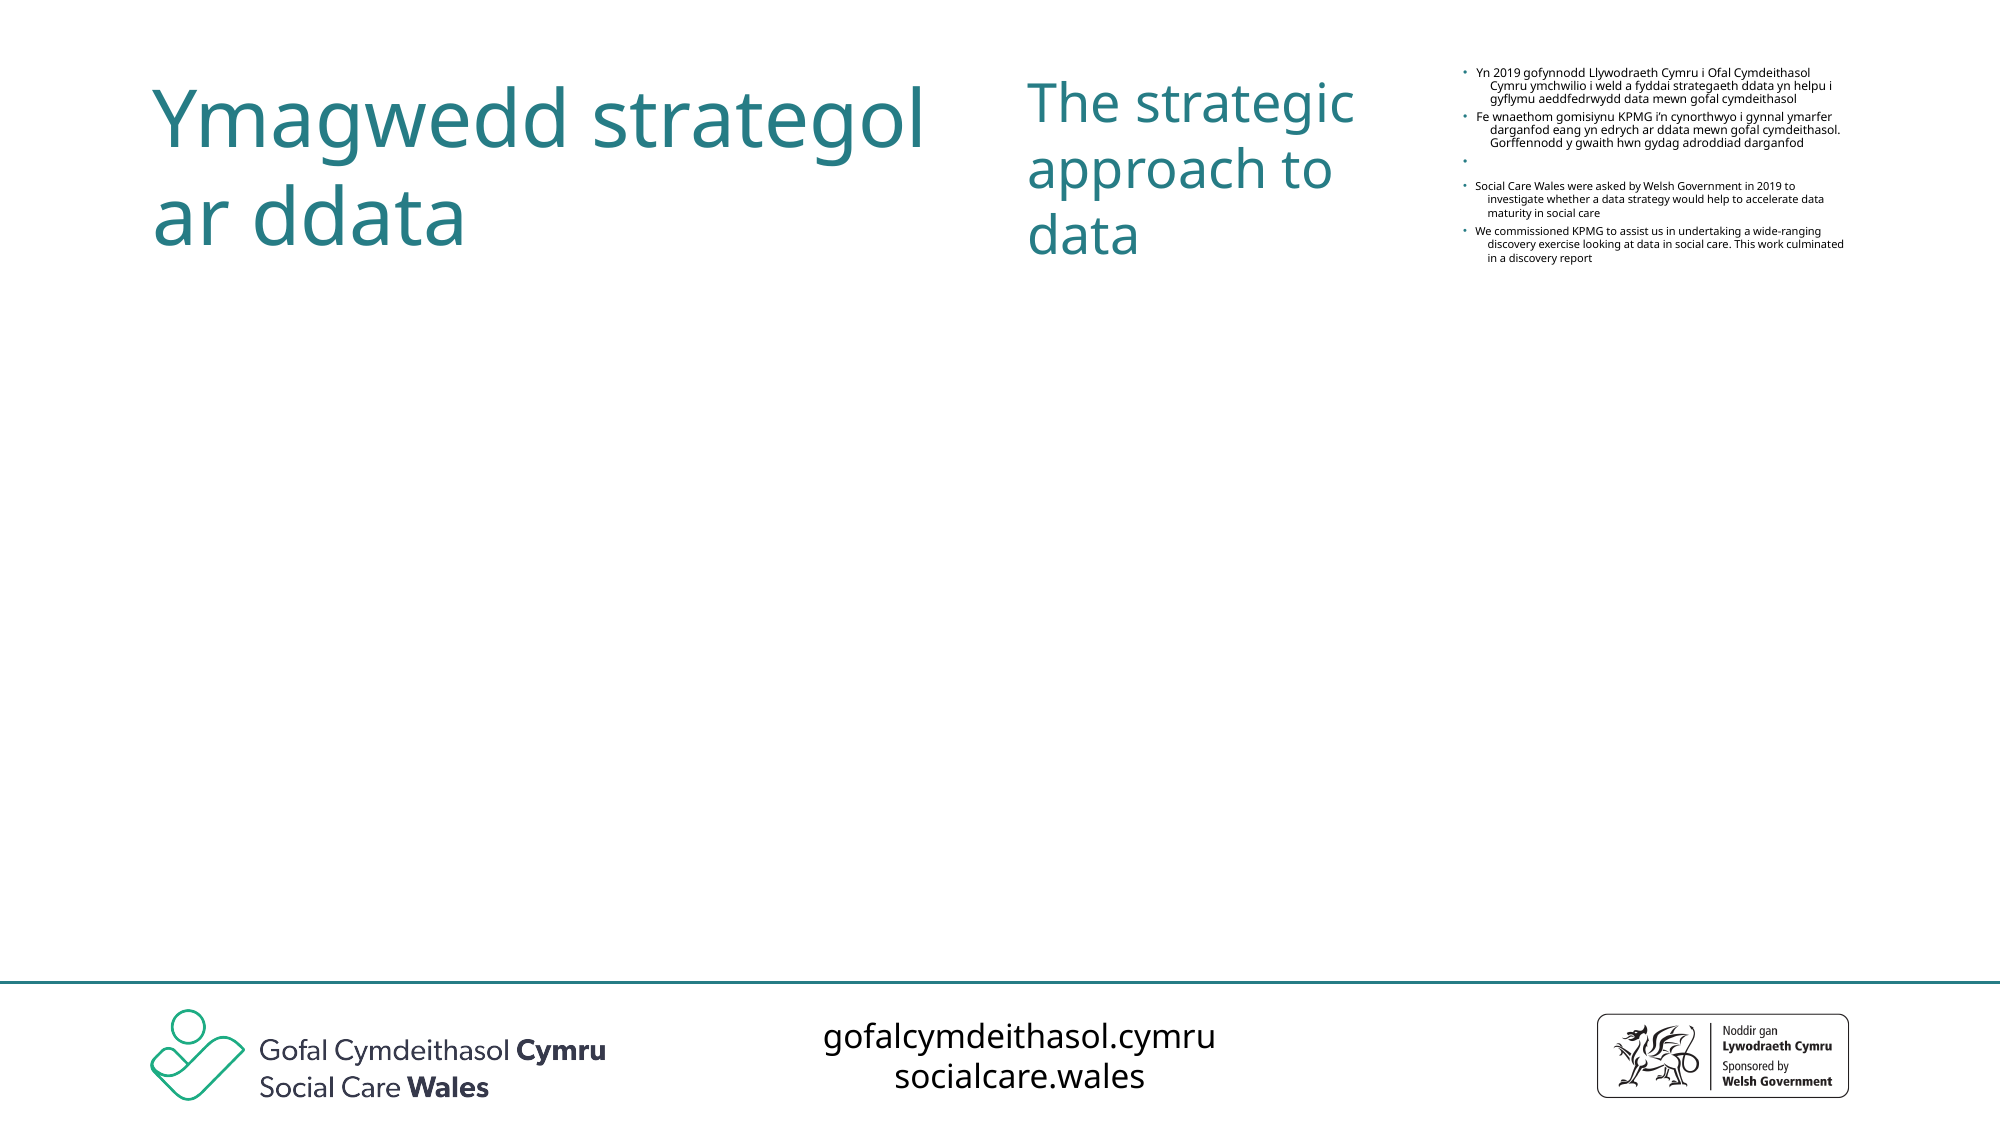

# Ymagwedd strategol ar ddata
The strategic approach to data
Yn 2019 gofynnodd Llywodraeth Cymru i Ofal Cymdeithasol Cymru ymchwilio i weld a fyddai strategaeth ddata yn helpu i gyflymu aeddfedrwydd data mewn gofal cymdeithasol
Fe wnaethom gomisiynu KPMG i’n cynorthwyo i gynnal ymarfer darganfod eang yn edrych ar ddata mewn gofal cymdeithasol. Gorffennodd y gwaith hwn gydag adroddiad darganfod
Social Care Wales were asked by Welsh Government in 2019 to investigate whether a data strategy would help to accelerate data maturity in social care
We commissioned KPMG to assist us in undertaking a wide-ranging discovery exercise looking at data in social care. This work culminated in a discovery report